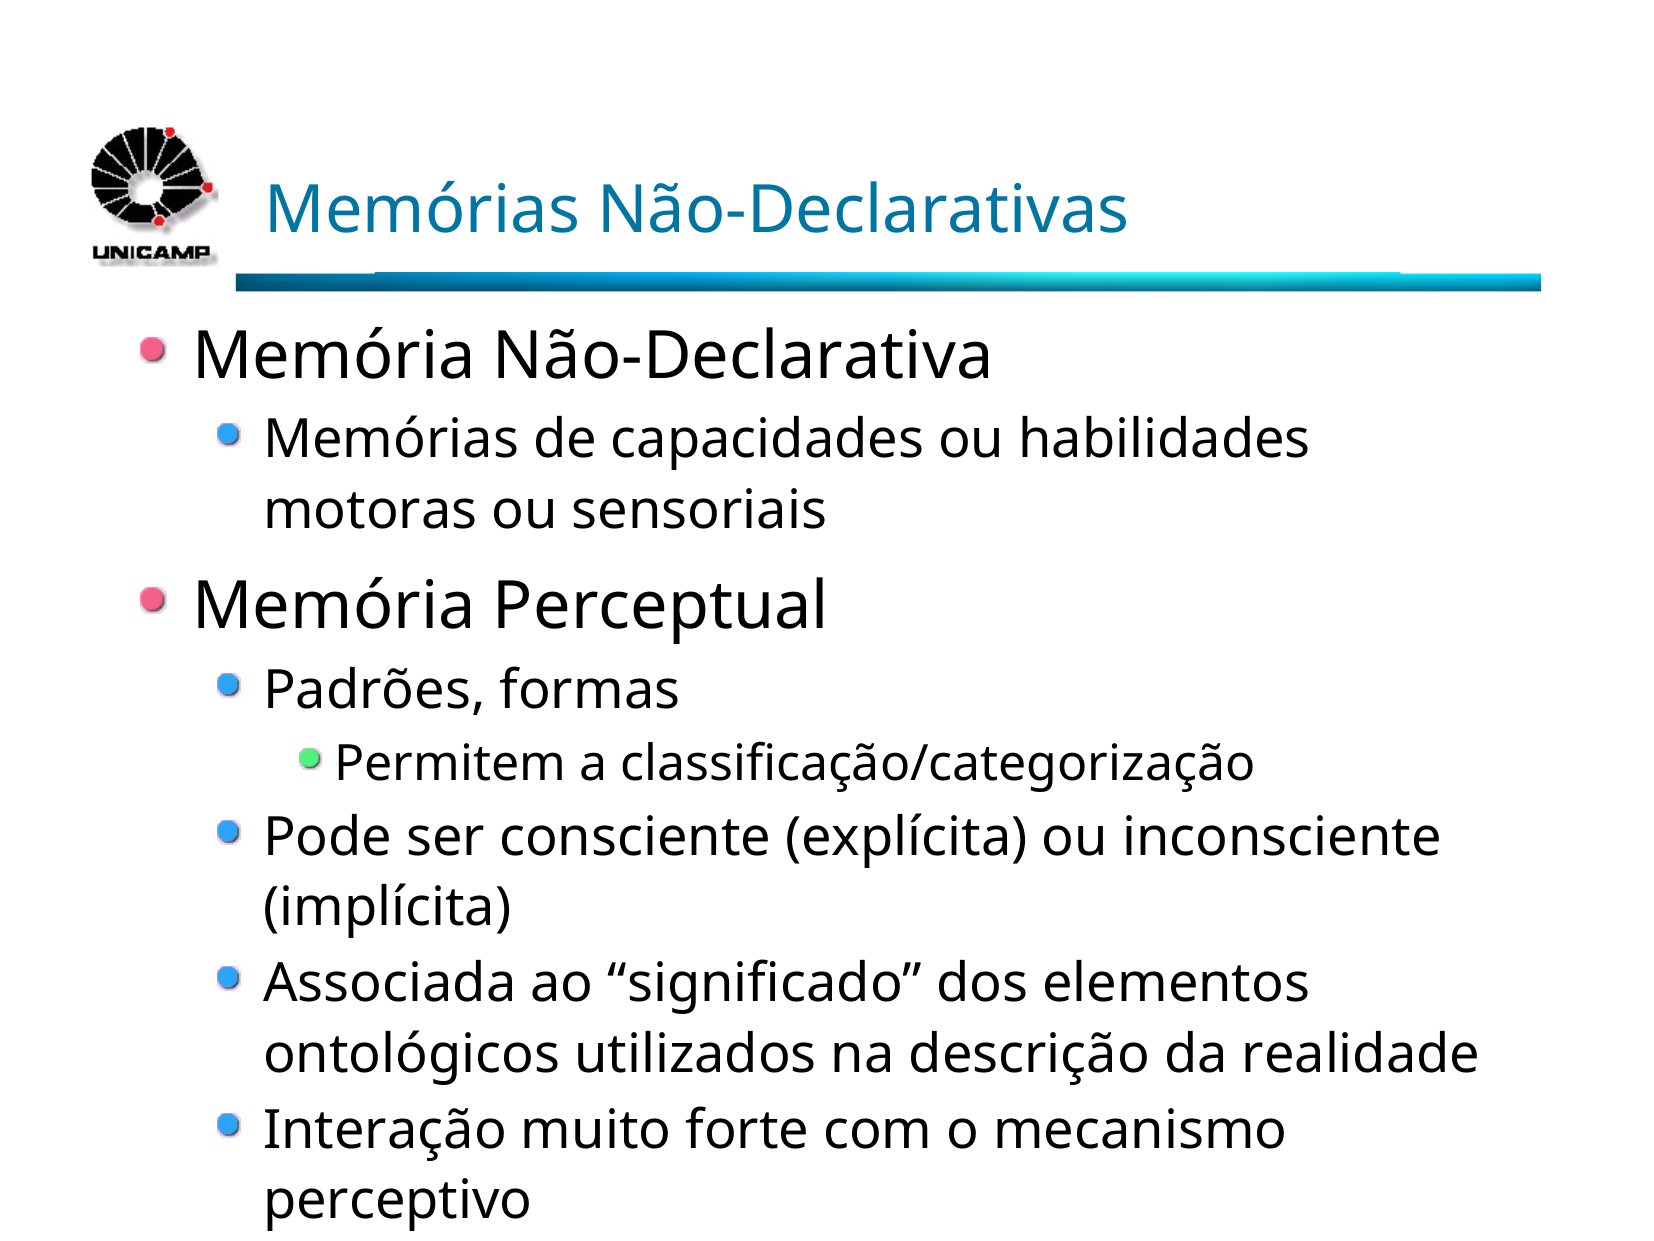

# Memórias Não-Declarativas
Memória Não-Declarativa
Memórias de capacidades ou habilidades motoras ou sensoriais
Memória Perceptual
Padrões, formas
Permitem a classificação/categorização
Pode ser consciente (explícita) ou inconsciente (implícita)
Associada ao “significado” dos elementos ontológicos utilizados na descrição da realidade
Interação muito forte com o mecanismo perceptivo
Classes e Instâncias de Classes